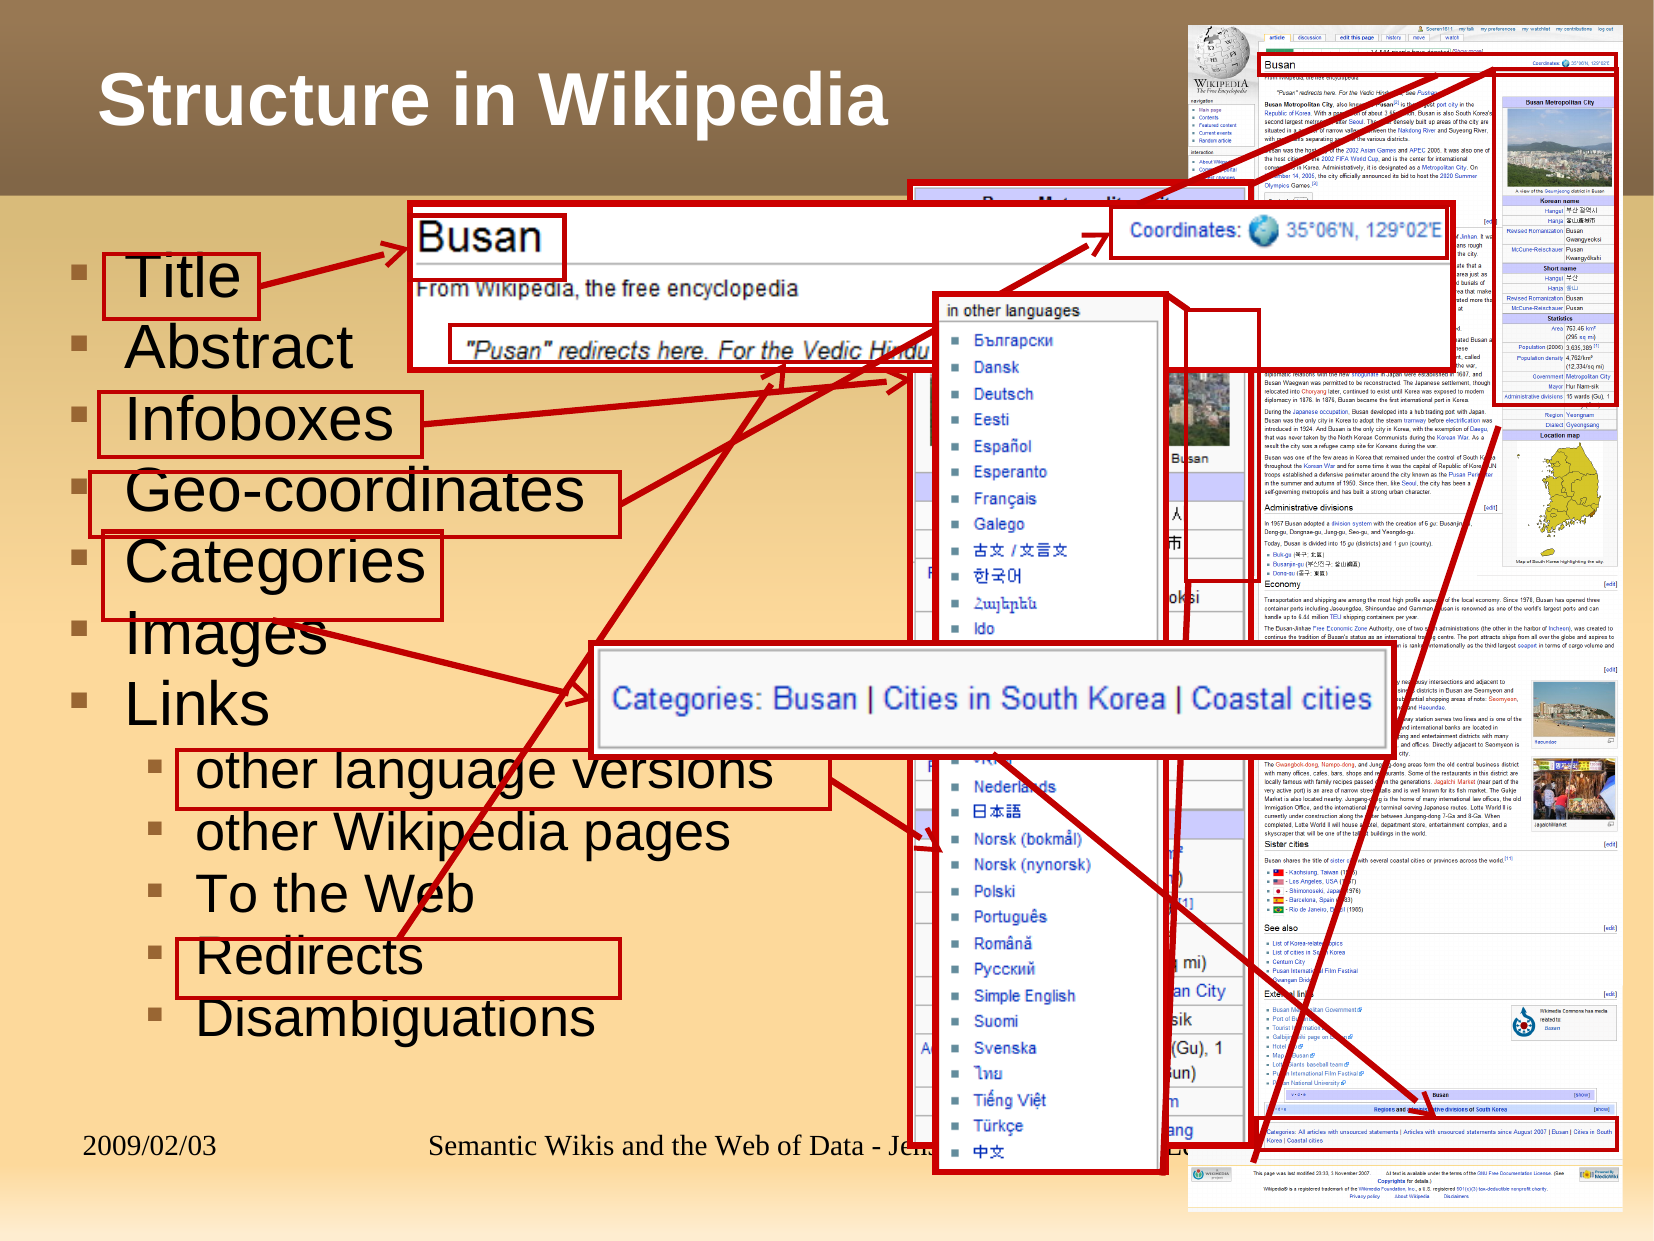

# Structure in Wikipedia
Title
Abstract
Infoboxes
Geo-coordinates
Categories
Images
Links
other language versions
other Wikipedia pages
To the Web
Redirects
Disambiguations
2009/02/03
Semantic Wikis and the Web of Data - Jens Lehmann, AKSW Leipzig
22